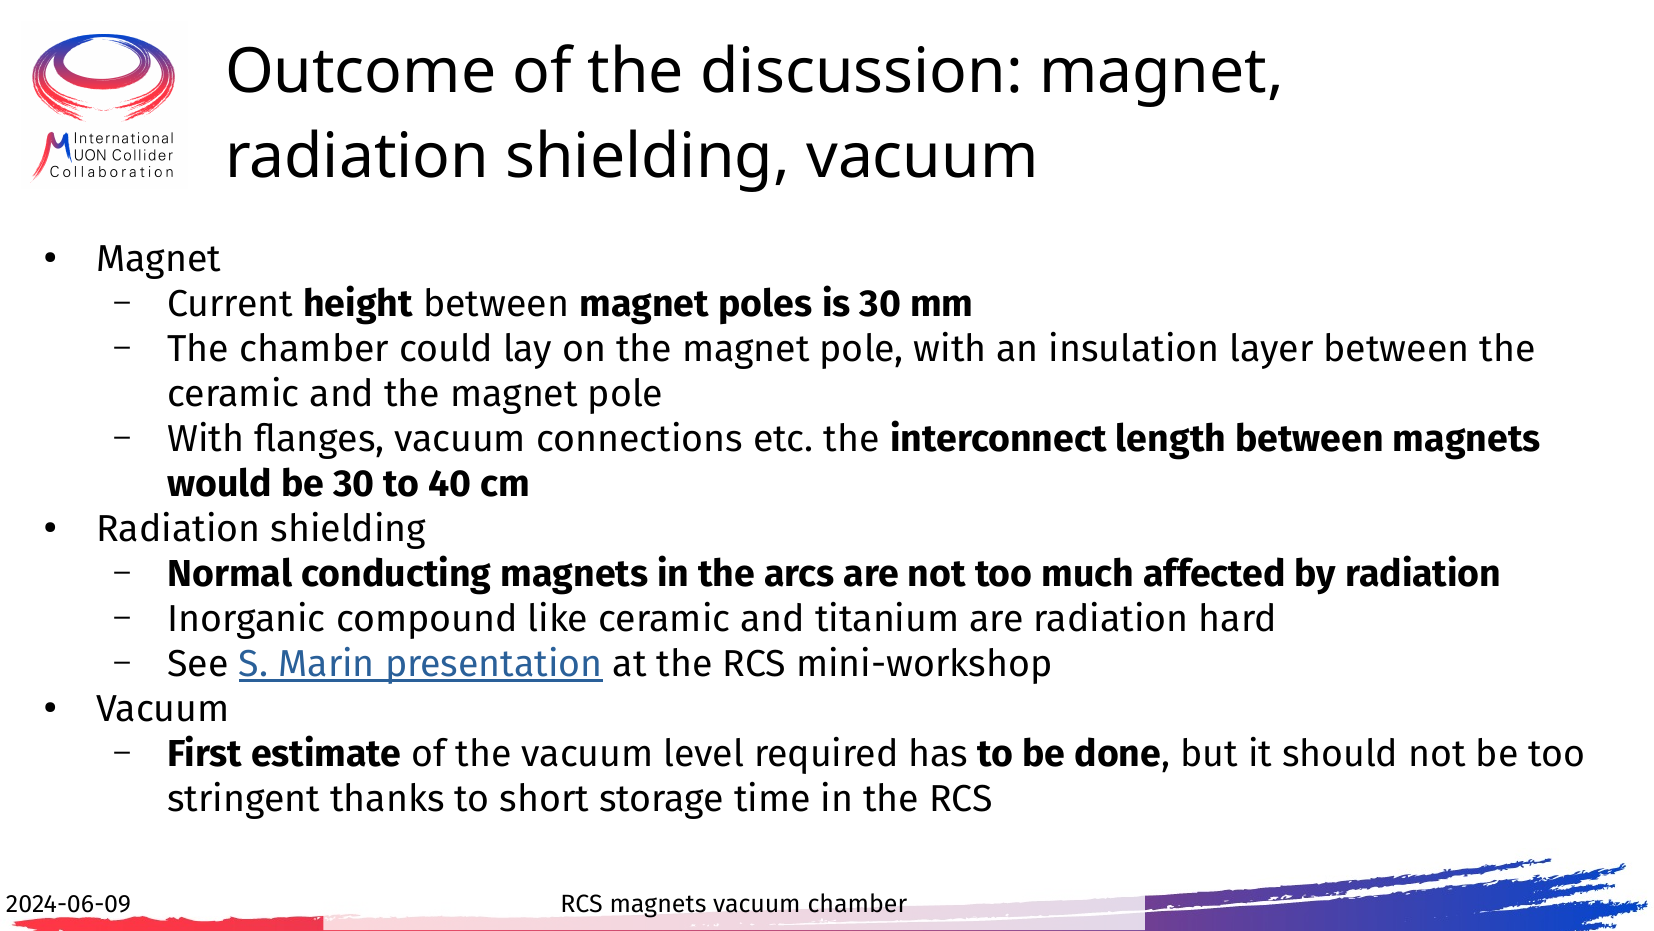

Outcome of the discussion: magnet,
radiation shielding, vacuum
# Magnet
Current height between magnet poles is 30 mm
The chamber could lay on the magnet pole, with an insulation layer between the ceramic and the magnet pole
With flanges, vacuum connections etc. the interconnect length between magnets would be 30 to 40 cm
Radiation shielding
Normal conducting magnets in the arcs are not too much affected by radiation
Inorganic compound like ceramic and titanium are radiation hard
See S. Marin presentation at the RCS mini-workshop
Vacuum
First estimate of the vacuum level required has to be done, but it should not be too stringent thanks to short storage time in the RCS
2024-06-09
RCS magnets vacuum chamber